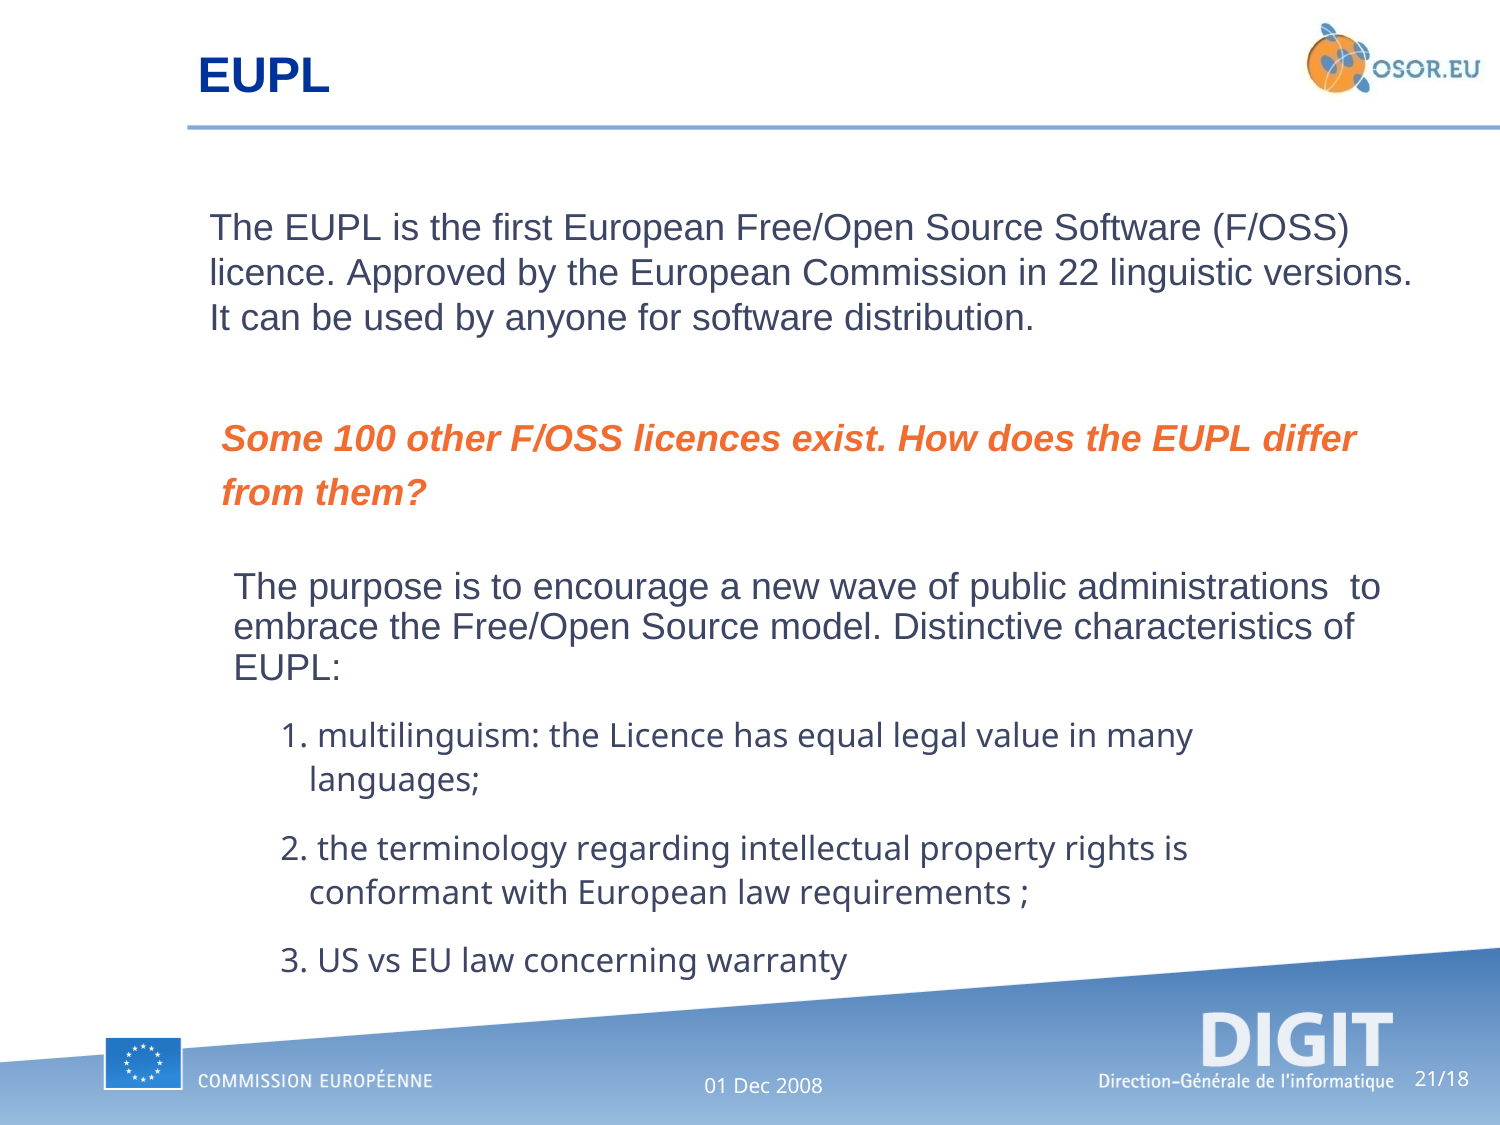

# EUPL
The EUPL is the first European Free/Open Source Software (F/OSS) licence. Approved by the European Commission in 22 linguistic versions. It can be used by anyone for software distribution.
Some 100 other F/OSS licences exist. How does the EUPL differ from them?
The purpose is to encourage a new wave of public administrations to embrace the Free/Open Source model. Distinctive characteristics of EUPL:
1. multilinguism: the Licence has equal legal value in many languages;
2. the terminology regarding intellectual property rights is conformant with European law requirements ;
3. US vs EU law concerning warranty
01 Dec 2008